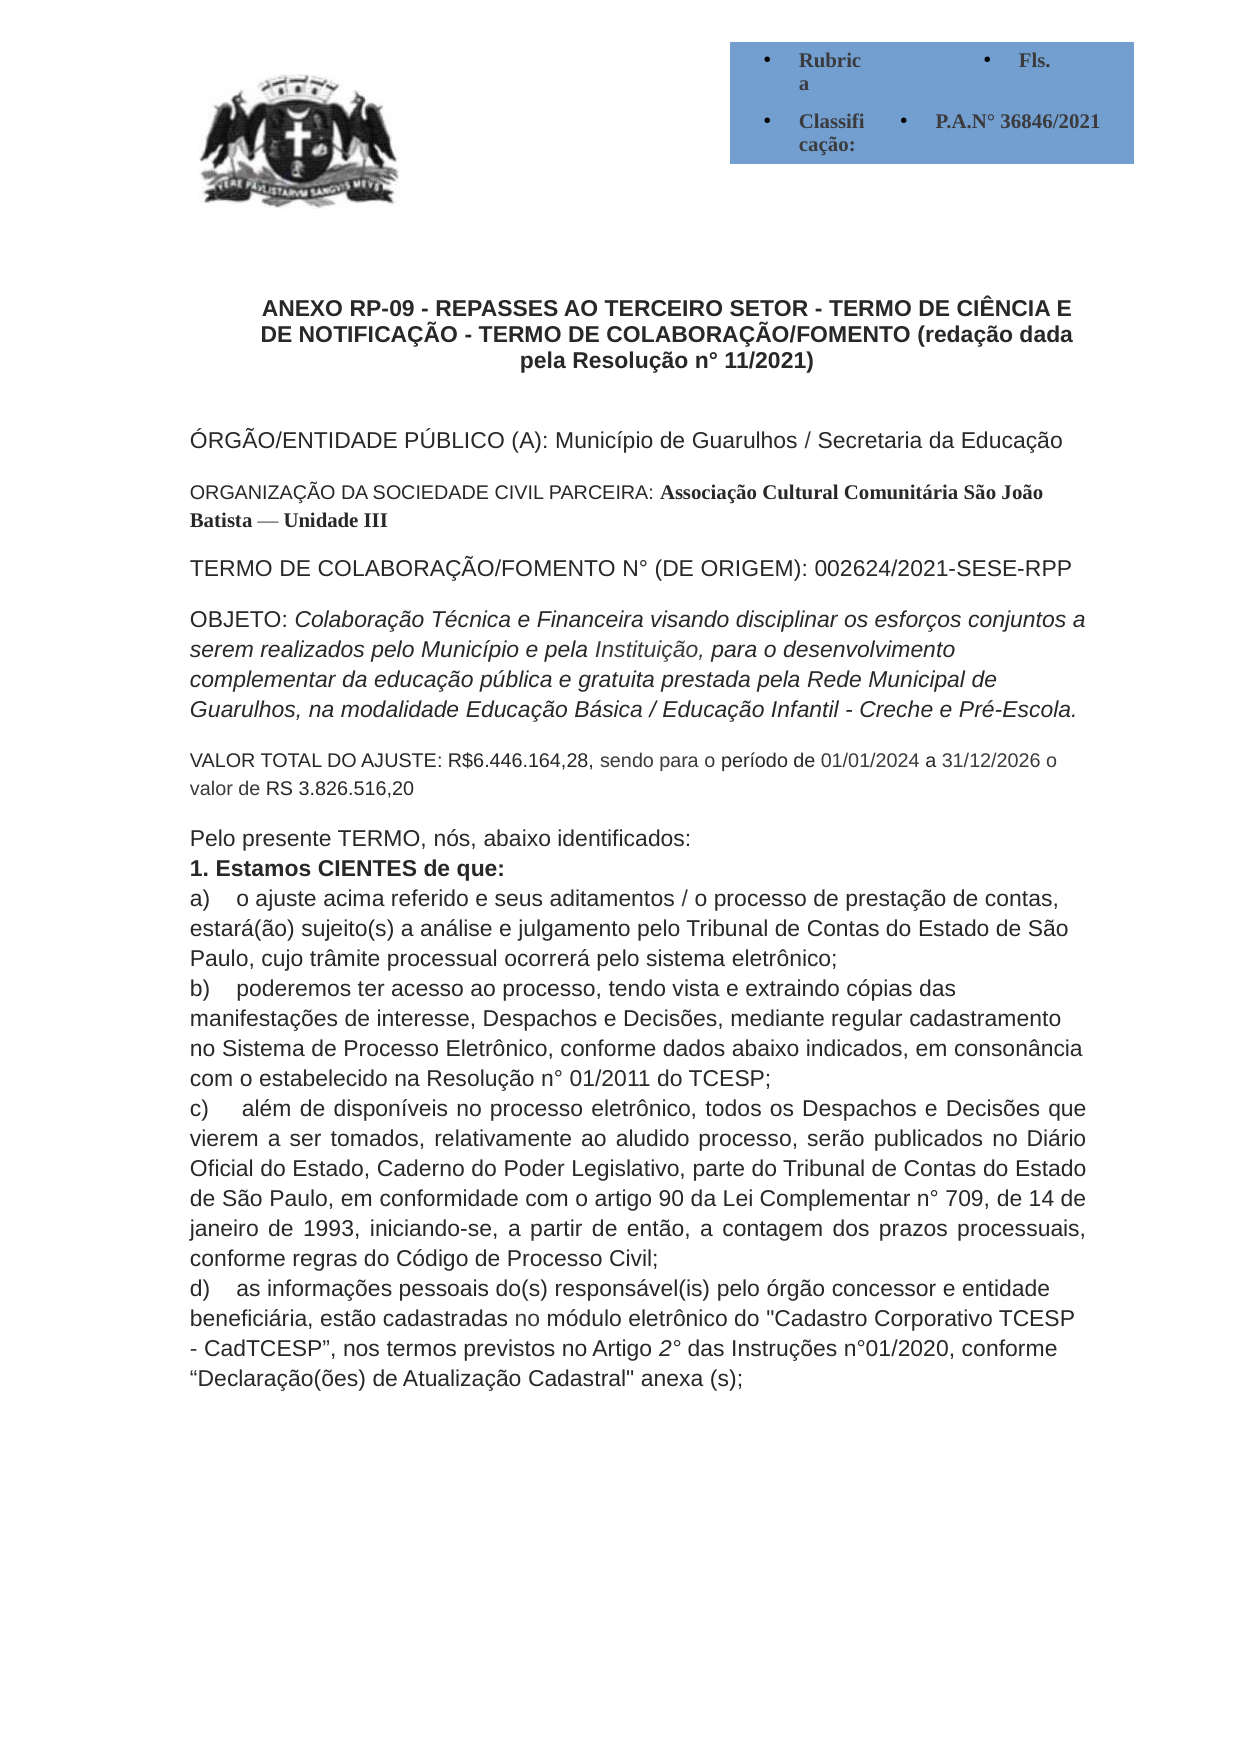

| Rubrica | Fls. |
| --- | --- |
| Classificação: | P.A.N° 36846/2021 |
ANEXO RP-09 - REPASSES AO TERCEIRO SETOR - TERMO DE CIÊNCIA E DE NOTIFICAÇÃO - TERMO DE COLABORAÇÃO/FOMENTO (redação dada pela Resolução n° 11/2021)
ÓRGÃO/ENTIDADE PÚBLICO (A): Município de Guarulhos / Secretaria da Educação
ORGANIZAÇÃO DA SOCIEDADE CIVIL PARCEIRA: Associação Cultural Comunitária São João Batista — Unidade III
TERMO DE COLABORAÇÃO/FOMENTO N° (DE ORIGEM): 002624/2021-SESE-RPP
OBJETO: Colaboração Técnica e Financeira visando disciplinar os esforços conjuntos a serem realizados pelo Município e pela Instituição, para o desenvolvimento complementar da educação pública e gratuita prestada pela Rede Municipal de Guarulhos, na modalidade Educação Básica / Educação Infantil - Creche e Pré-Escola.
VALOR TOTAL DO AJUSTE: R$6.446.164,28, sendo para o período de 01/01/2024 a 31/12/2026 o valor de RS 3.826.516,20
Pelo presente TERMO, nós, abaixo identificados:
1. Estamos CIENTES de que:
a) o ajuste acima referido e seus aditamentos / o processo de prestação de contas, estará(ão) sujeito(s) a análise e julgamento pelo Tribunal de Contas do Estado de São Paulo, cujo trâmite processual ocorrerá pelo sistema eletrônico;
b) poderemos ter acesso ao processo, tendo vista e extraindo cópias das manifestações de interesse, Despachos e Decisões, mediante regular cadastramento no Sistema de Processo Eletrônico, conforme dados abaixo indicados, em consonância com o estabelecido na Resolução n° 01/2011 do TCESP;
c) além de disponíveis no processo eletrônico, todos os Despachos e Decisões que vierem a ser tomados, relativamente ao aludido processo, serão publicados no Diário Oficial do Estado, Caderno do Poder Legislativo, parte do Tribunal de Contas do Estado de São Paulo, em conformidade com o artigo 90 da Lei Complementar n° 709, de 14 de janeiro de 1993, iniciando-se, a partir de então, a contagem dos prazos processuais, conforme regras do Código de Processo Civil;
d) as informações pessoais do(s) responsável(is) pelo órgão concessor e entidade beneficiária, estão cadastradas no módulo eletrônico do "Cadastro Corporativo TCESP - CadTCESP”, nos termos previstos no Artigo 2° das Instruções n°01/2020, conforme “Declaração(ões) de Atualização Cadastral" anexa (s);